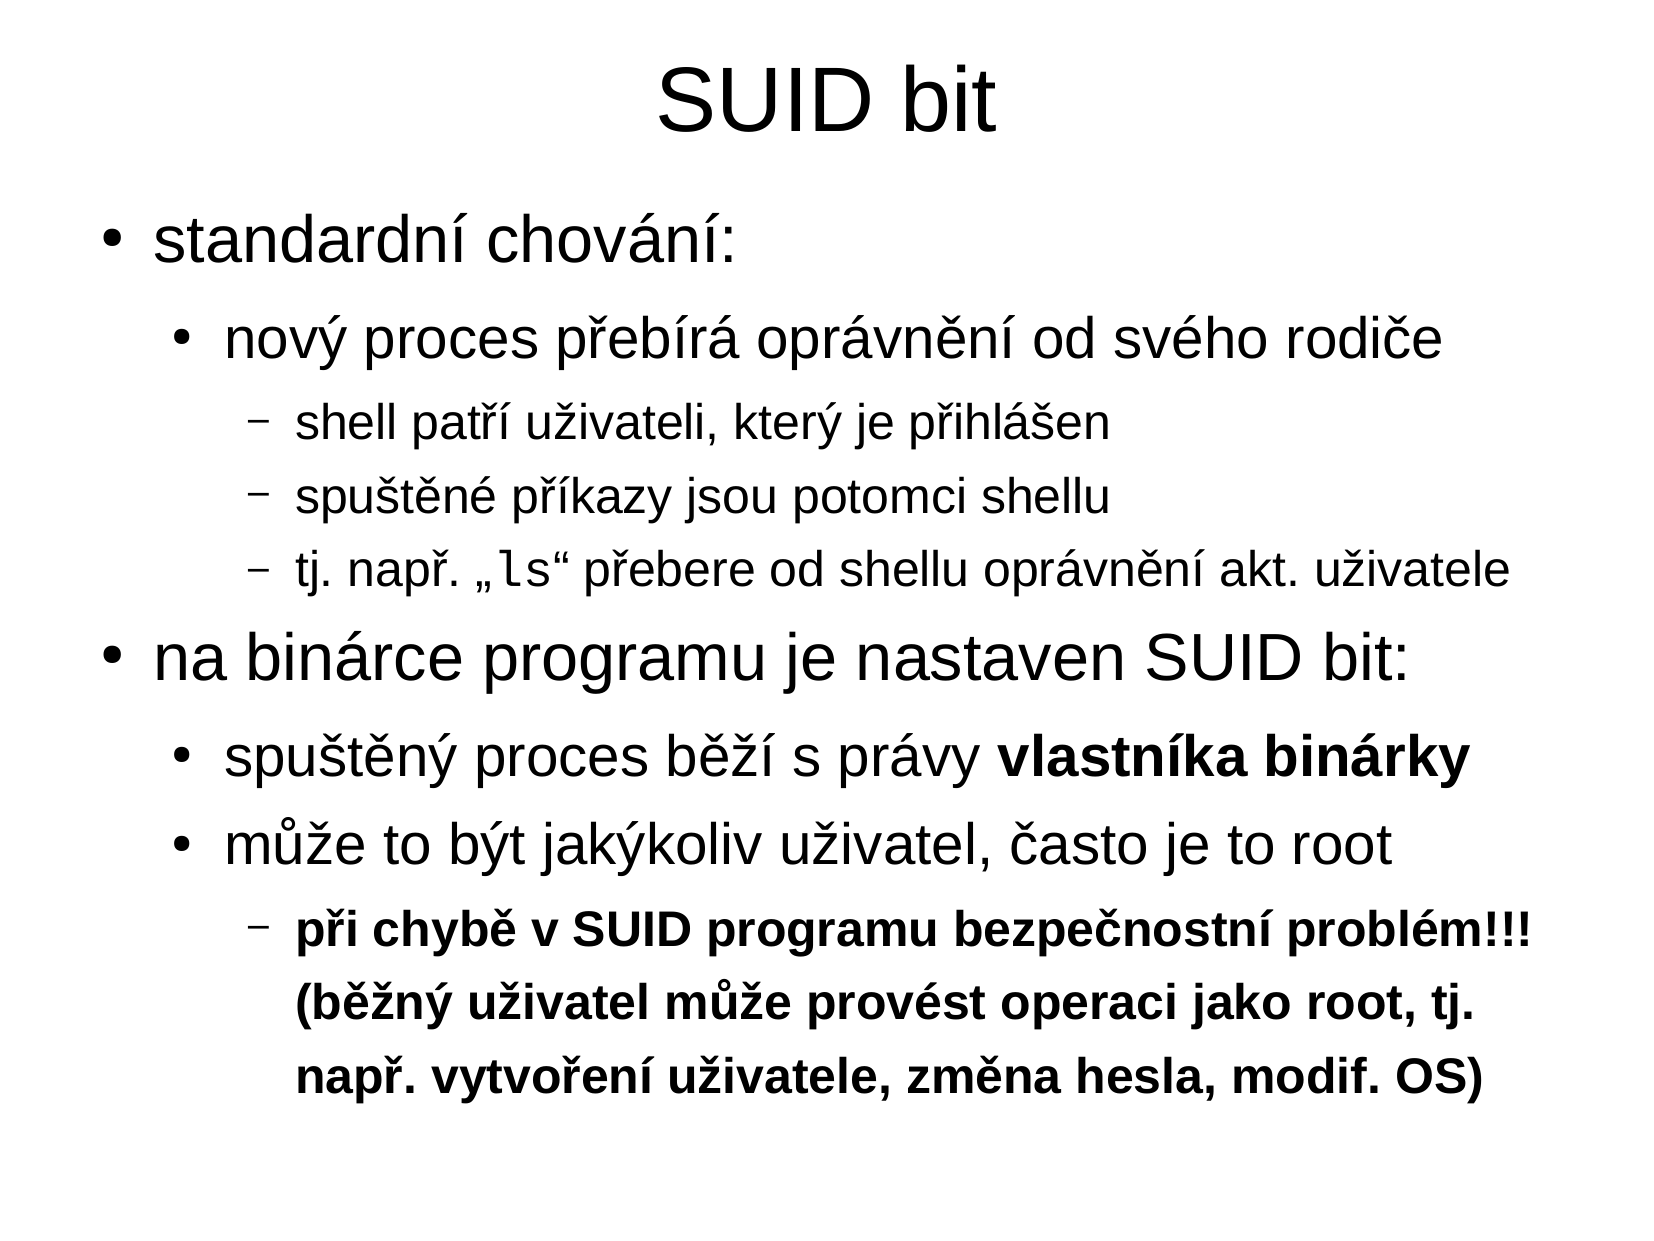

# SUID bit
standardní chování:
nový proces přebírá oprávnění od svého rodiče
shell patří uživateli, který je přihlášen
spuštěné příkazy jsou potomci shellu
tj. např. „ls“ přebere od shellu oprávnění akt. uživatele
na binárce programu je nastaven SUID bit:
spuštěný proces běží s právy vlastníka binárky
může to být jakýkoliv uživatel, často je to root
při chybě v SUID programu bezpečnostní problém!!!
(běžný uživatel může provést operaci jako root, tj.
např. vytvoření uživatele, změna hesla, modif. OS)